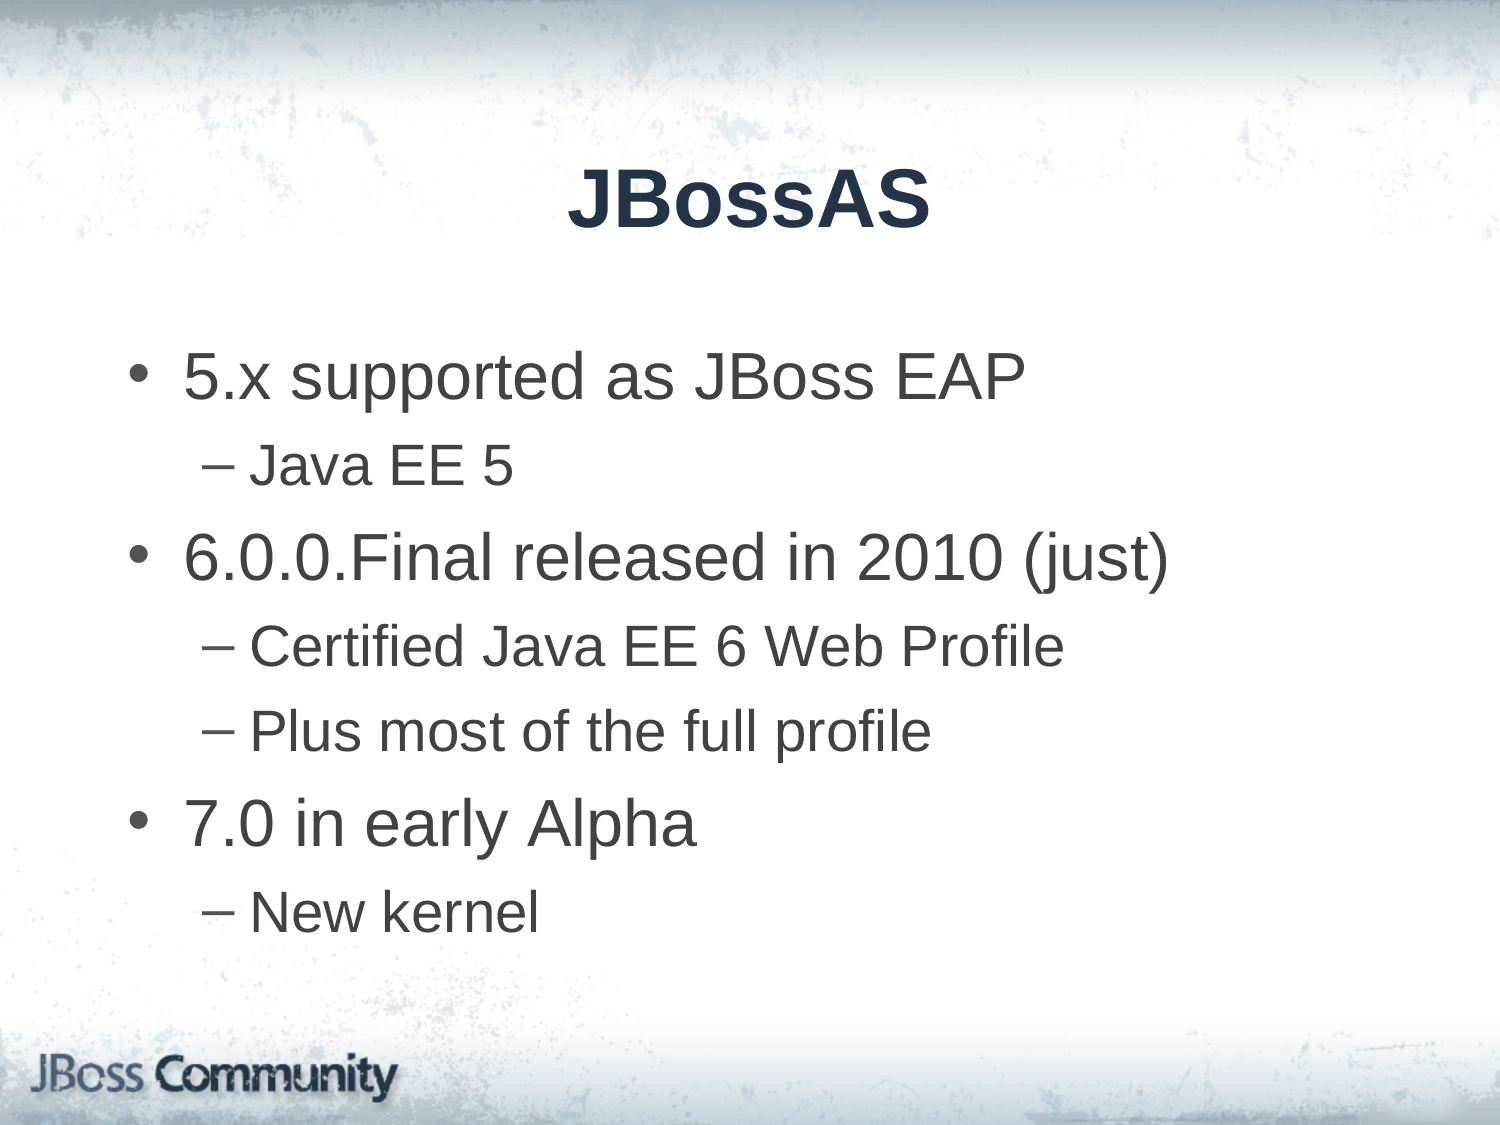

# JBossAS
5.x supported as JBoss EAP
Java EE 5
6.0.0.Final released in 2010 (just)
Certified Java EE 6 Web Profile
Plus most of the full profile
7.0 in early Alpha
New kernel